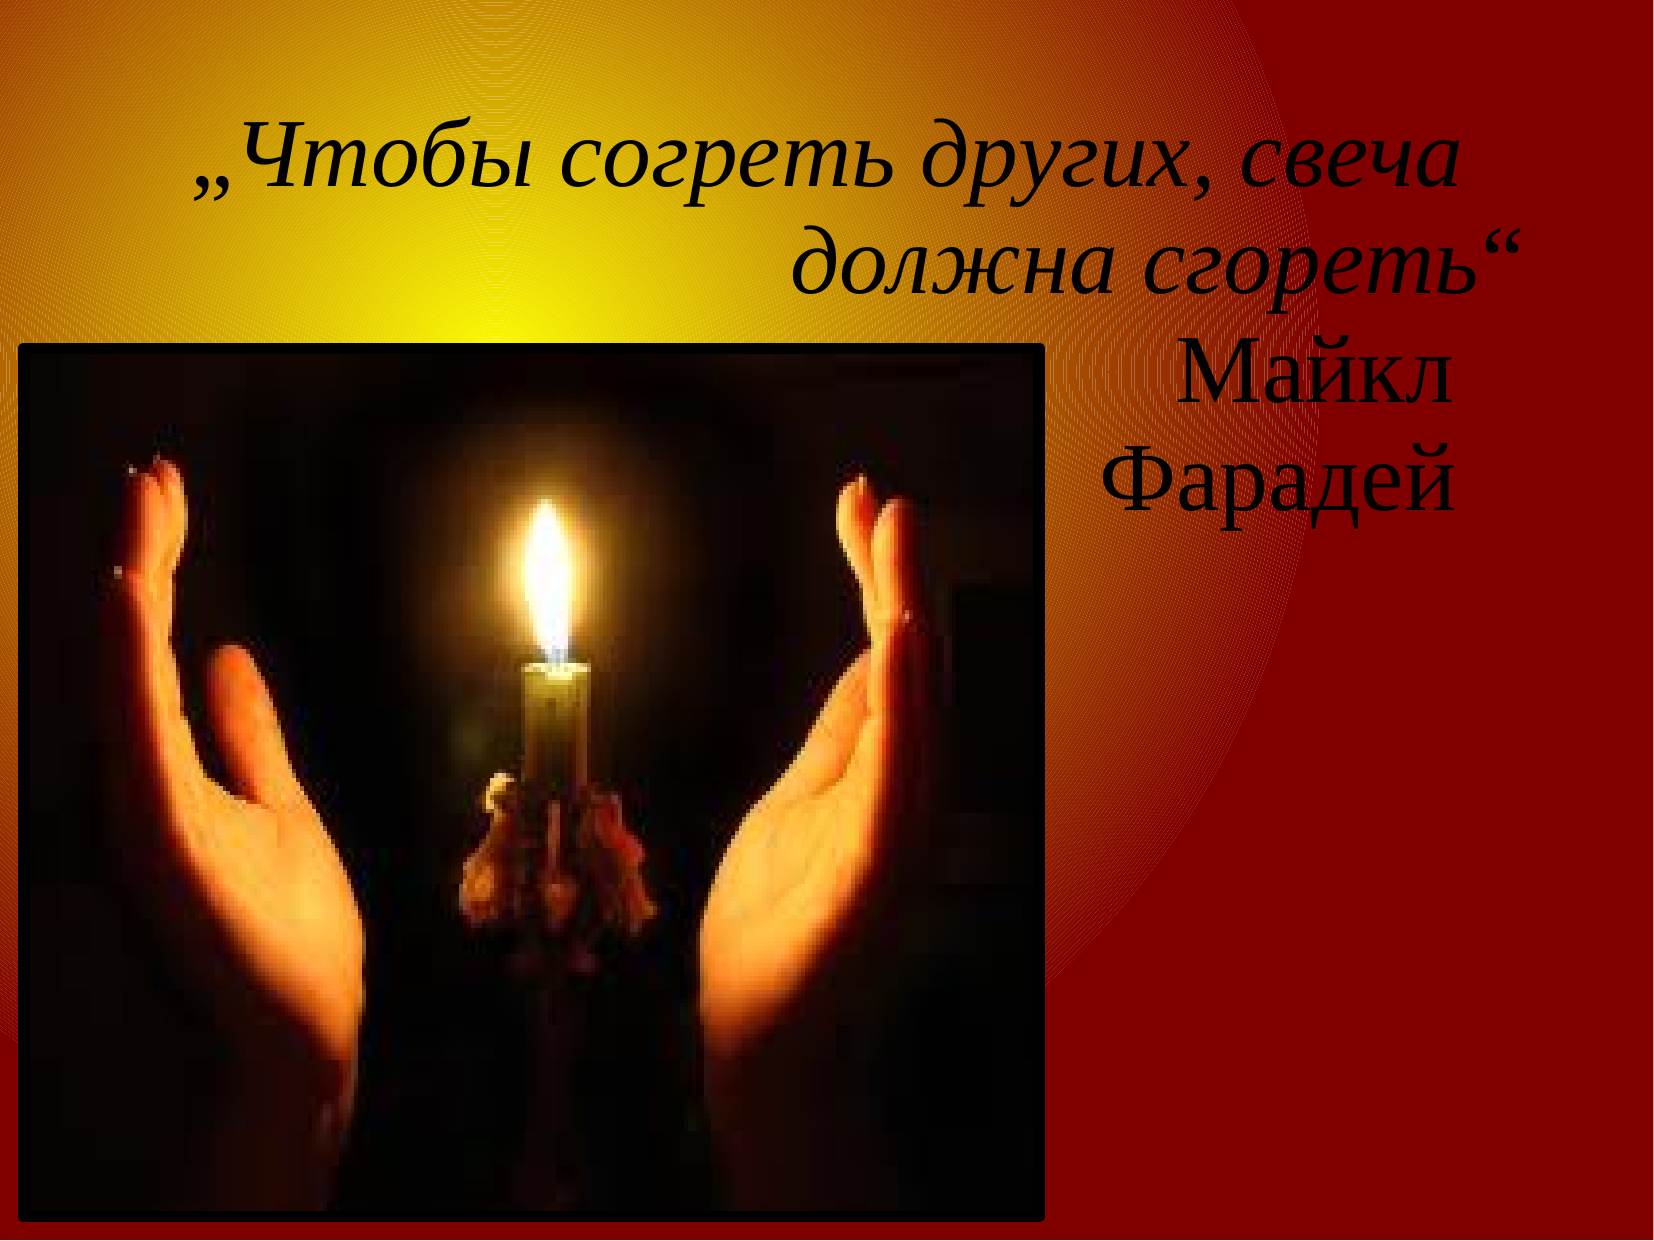

# „Чтобы согреть других, свеча должна сгореть“ Майкл Фарадей